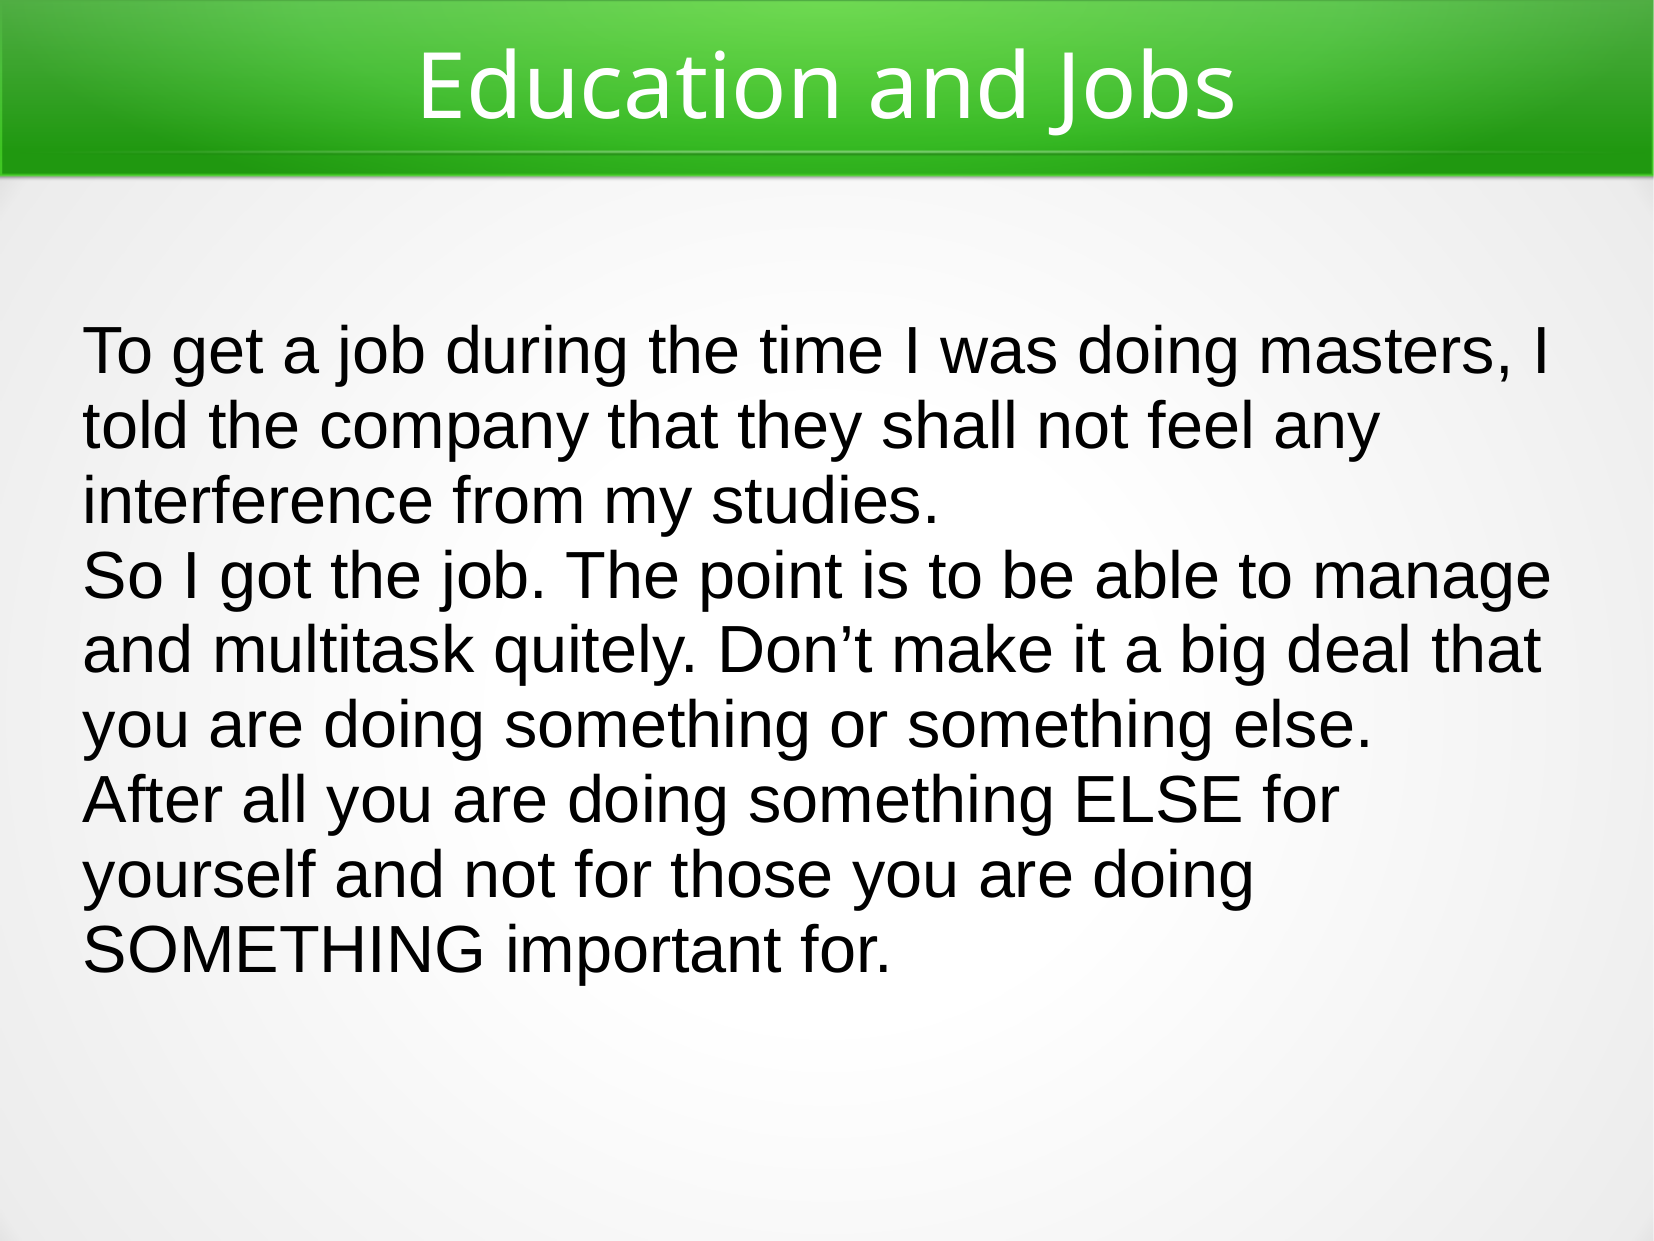

# Education and Jobs
To get a job during the time I was doing masters, I told the company that they shall not feel any interference from my studies.
So I got the job. The point is to be able to manage and multitask quitely. Don’t make it a big deal that you are doing something or something else.
After all you are doing something ELSE for yourself and not for those you are doing SOMETHING important for.